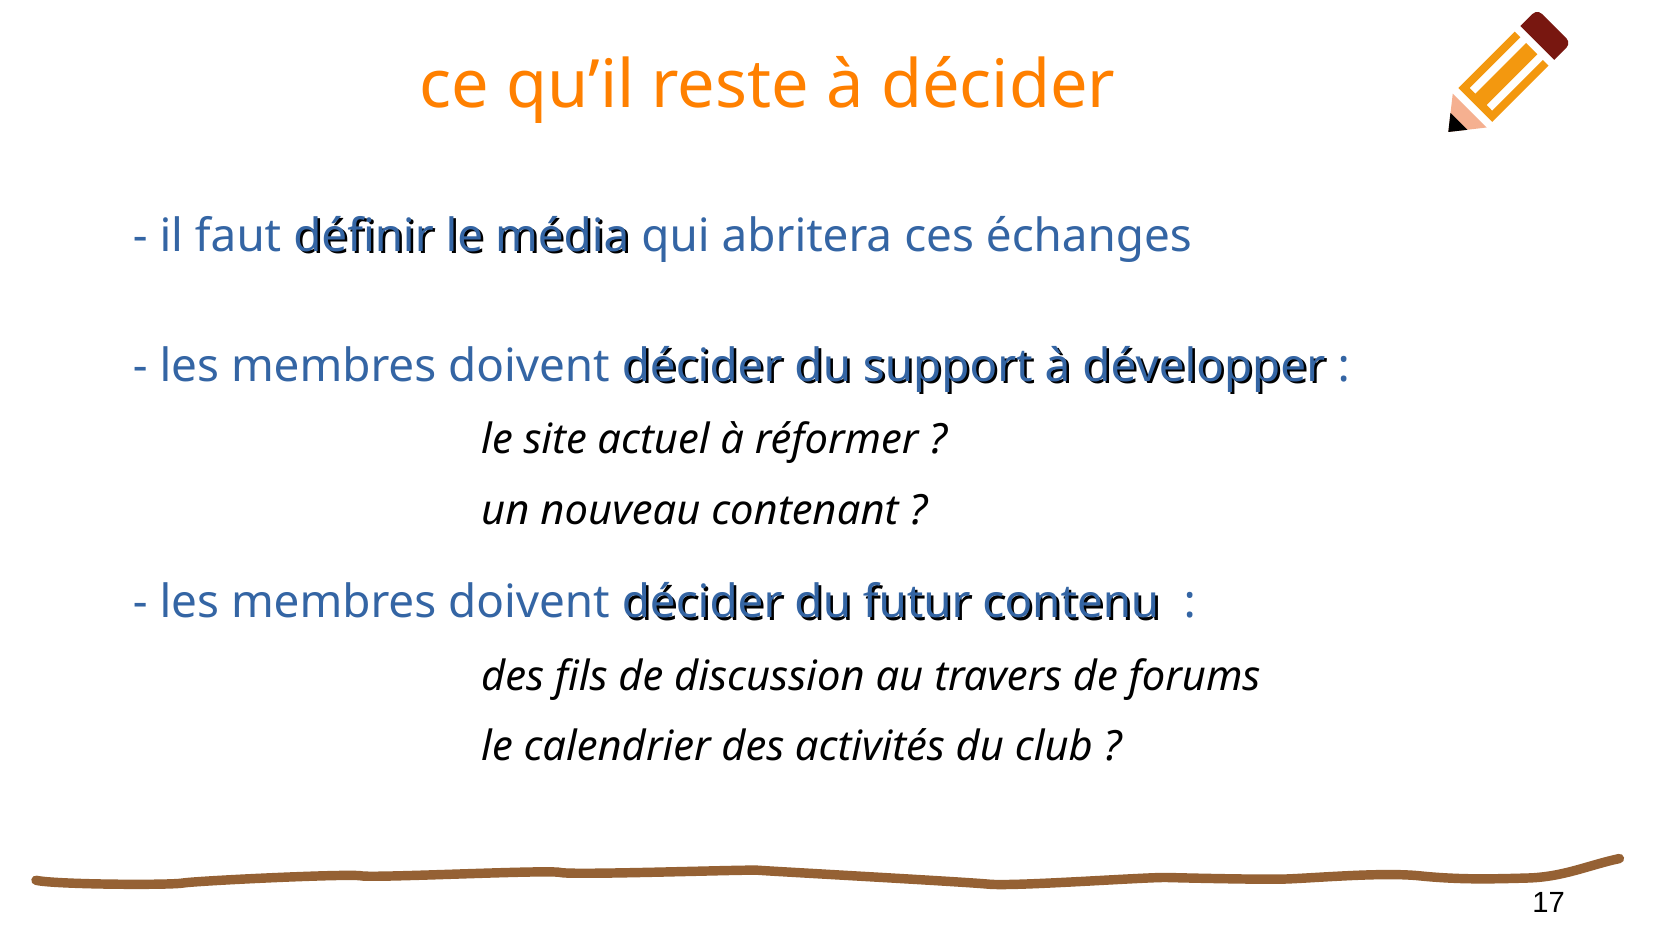

# ce qu’il reste à décider
- il faut définir le média qui abritera ces échanges
- les membres doivent décider du support à développer :
le site actuel à réformer ?
un nouveau contenant ?
- les membres doivent décider du futur contenu  :
des fils de discussion au travers de forums
le calendrier des activités du club ?
17